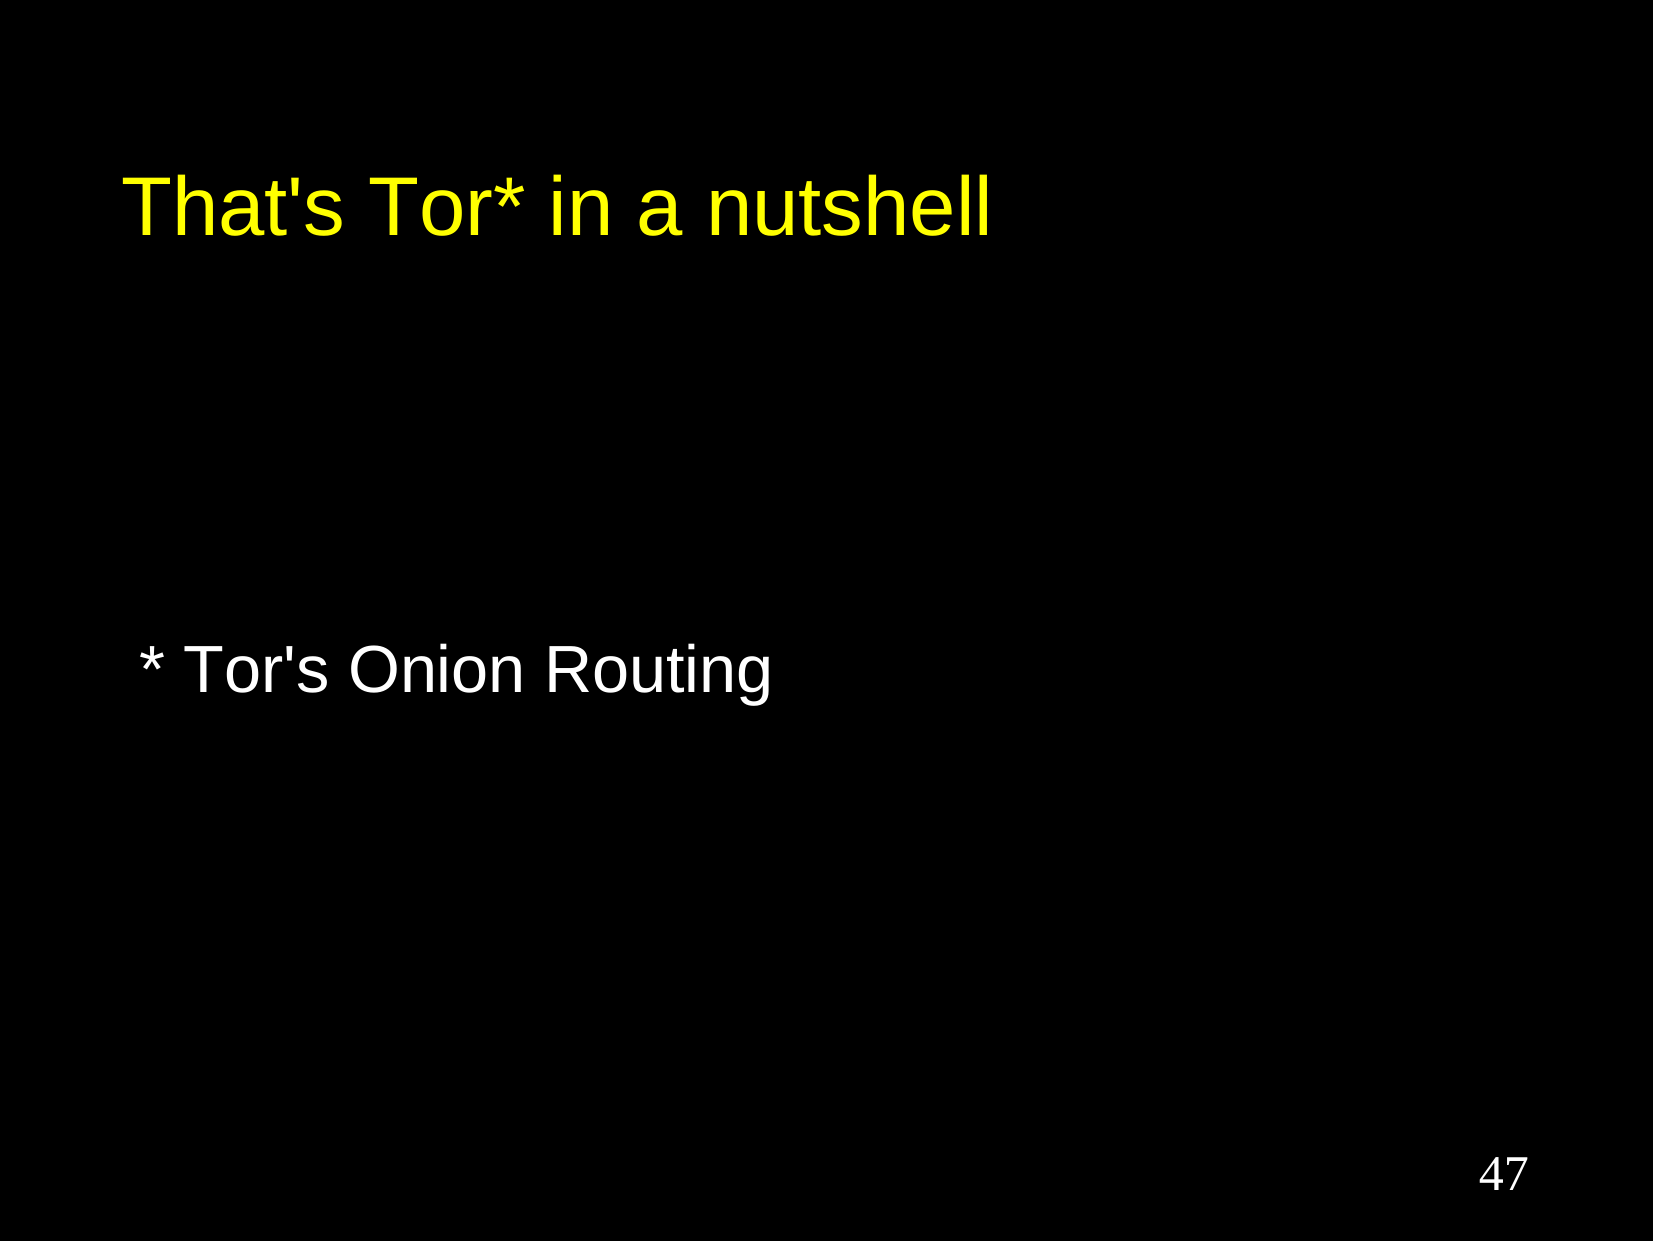

# That's Tor* in a nutshell
* Tor's Onion Routing